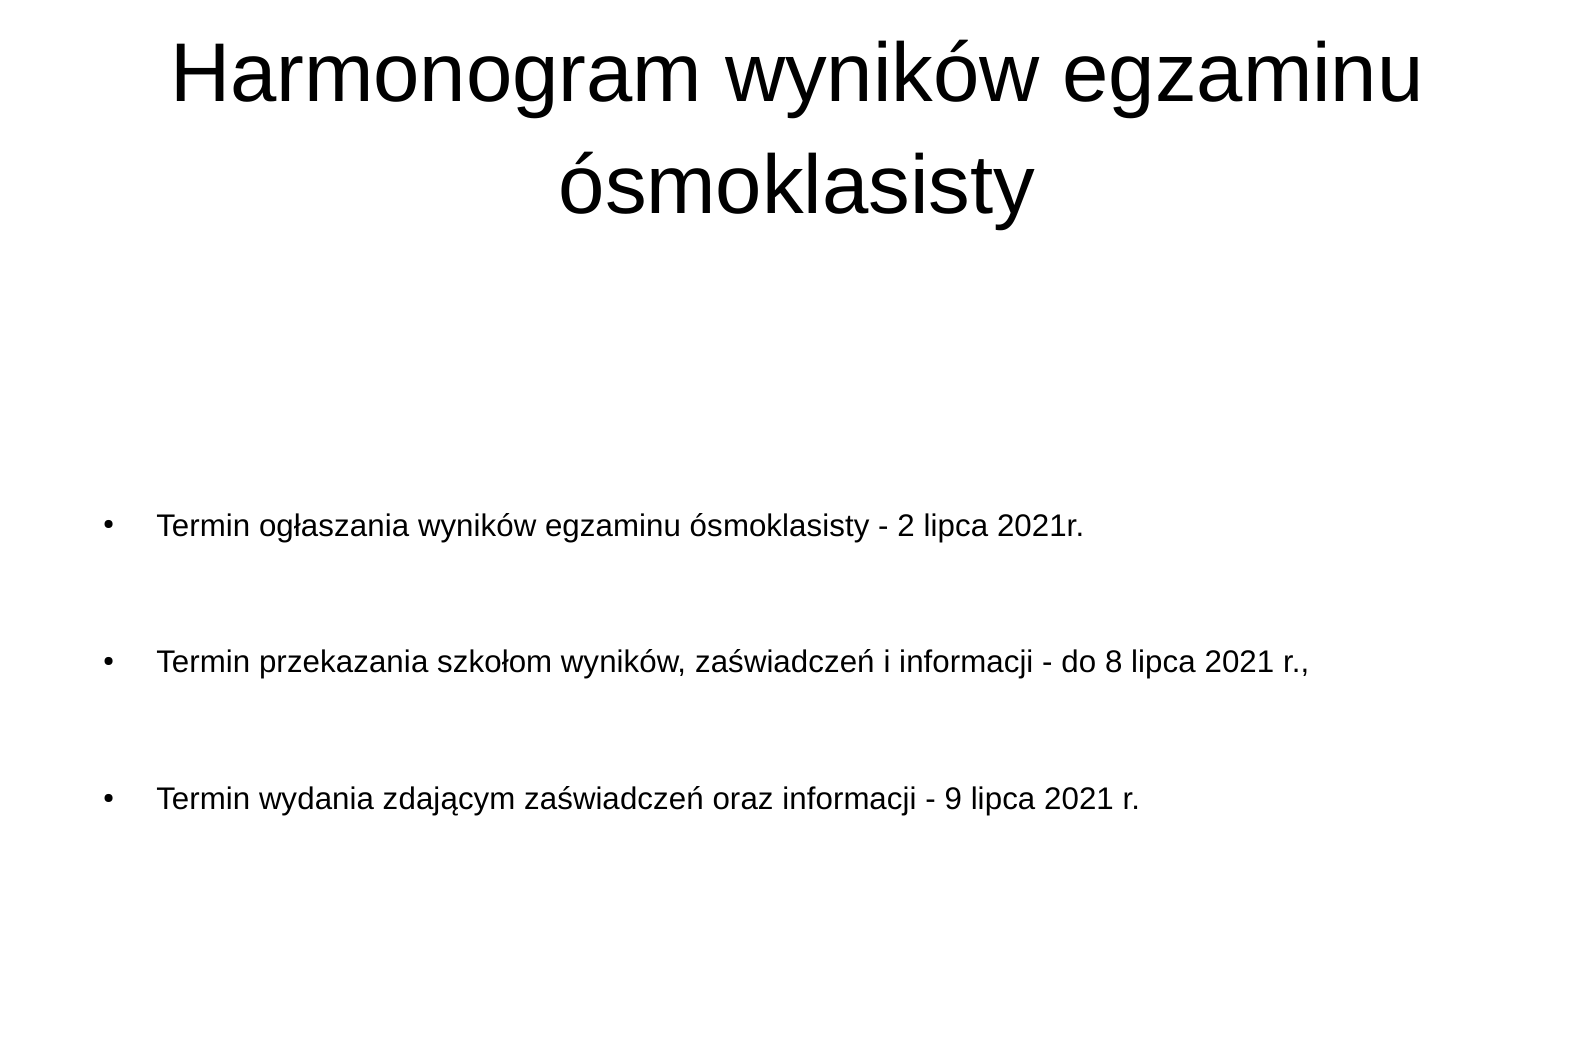

# Harmonogram wyników egzaminu ósmoklasisty​
​
Termin ogłaszania wyników egzaminu ósmoklasisty - 2 lipca 2021r.​
Termin przekazania szkołom wyników, zaświadczeń i informacji - do 8 lipca 2021 r., ​
Termin wydania zdającym zaświadczeń oraz informacji - 9 lipca 2021 r.​